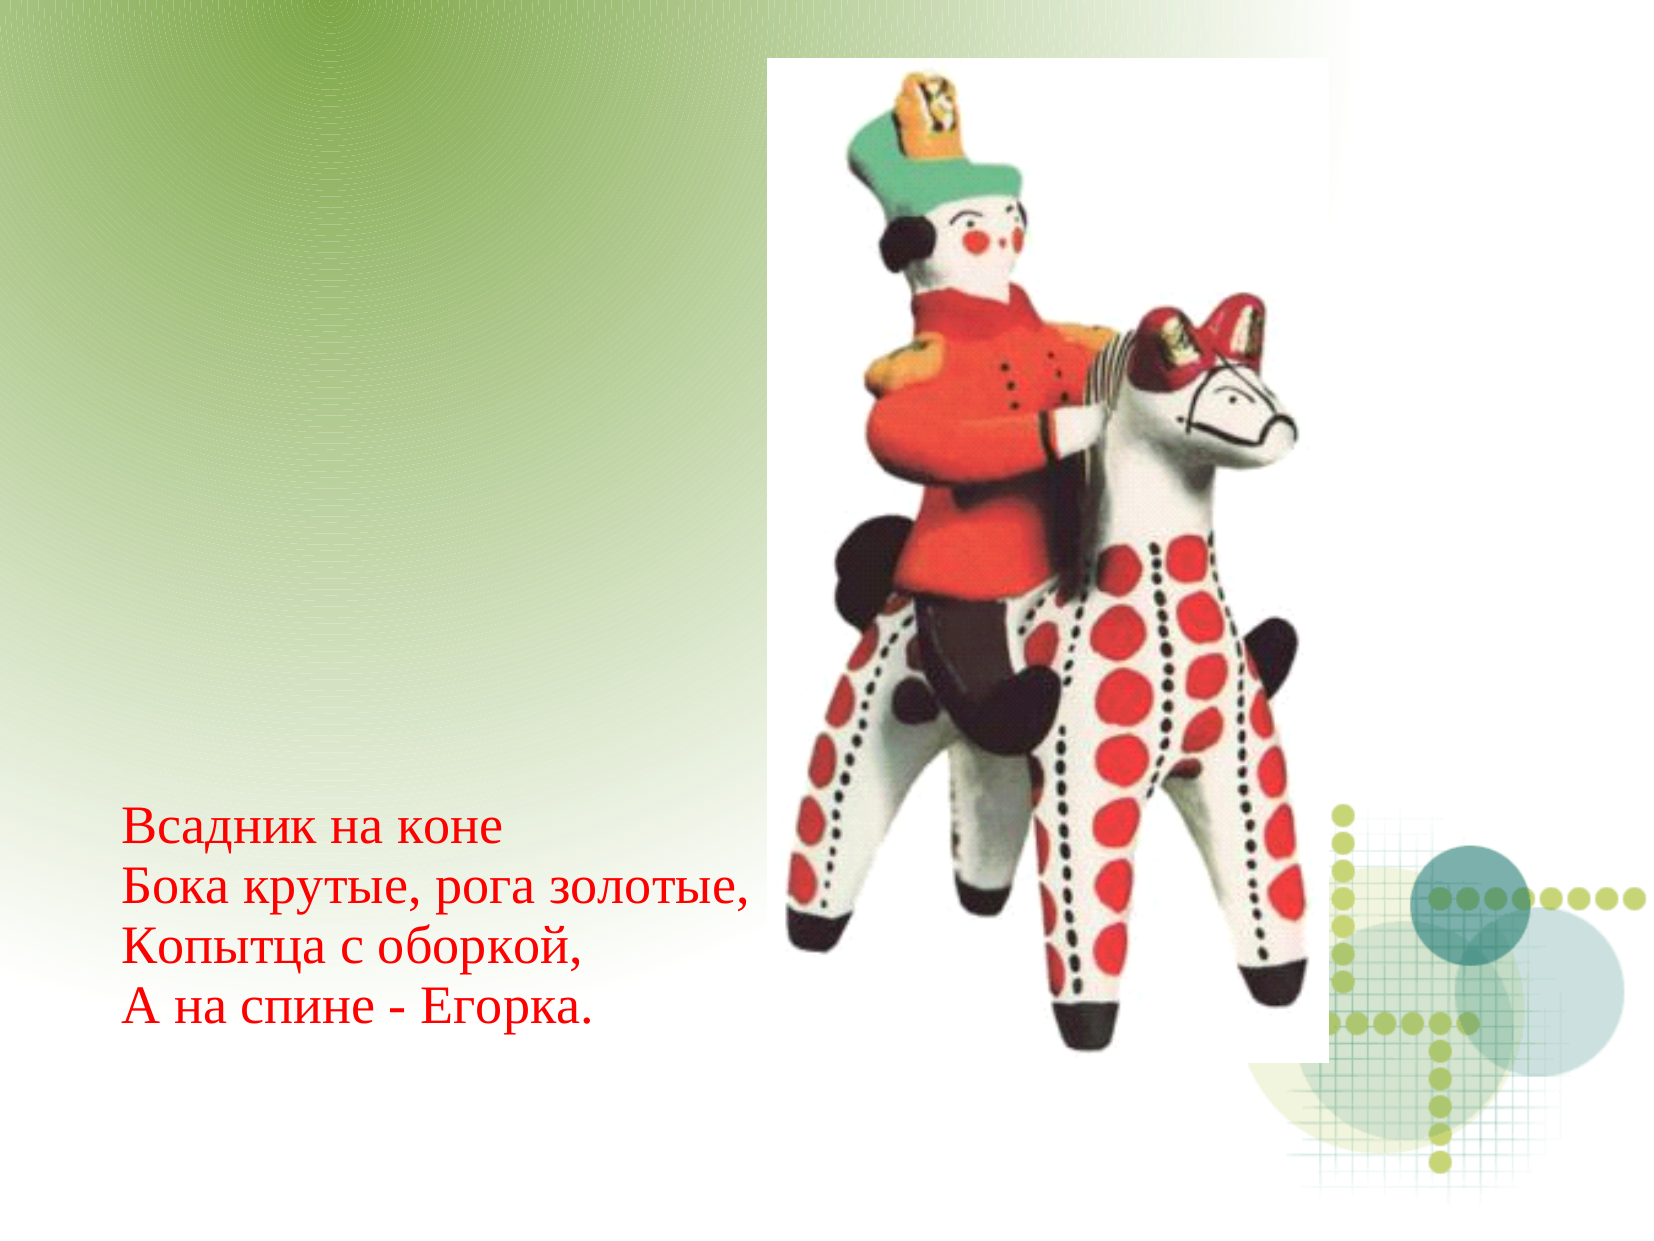

# Всадник на коне  Бока крутые, рога золотые,  Копытца с оборкой,  А на спине - Егорка.